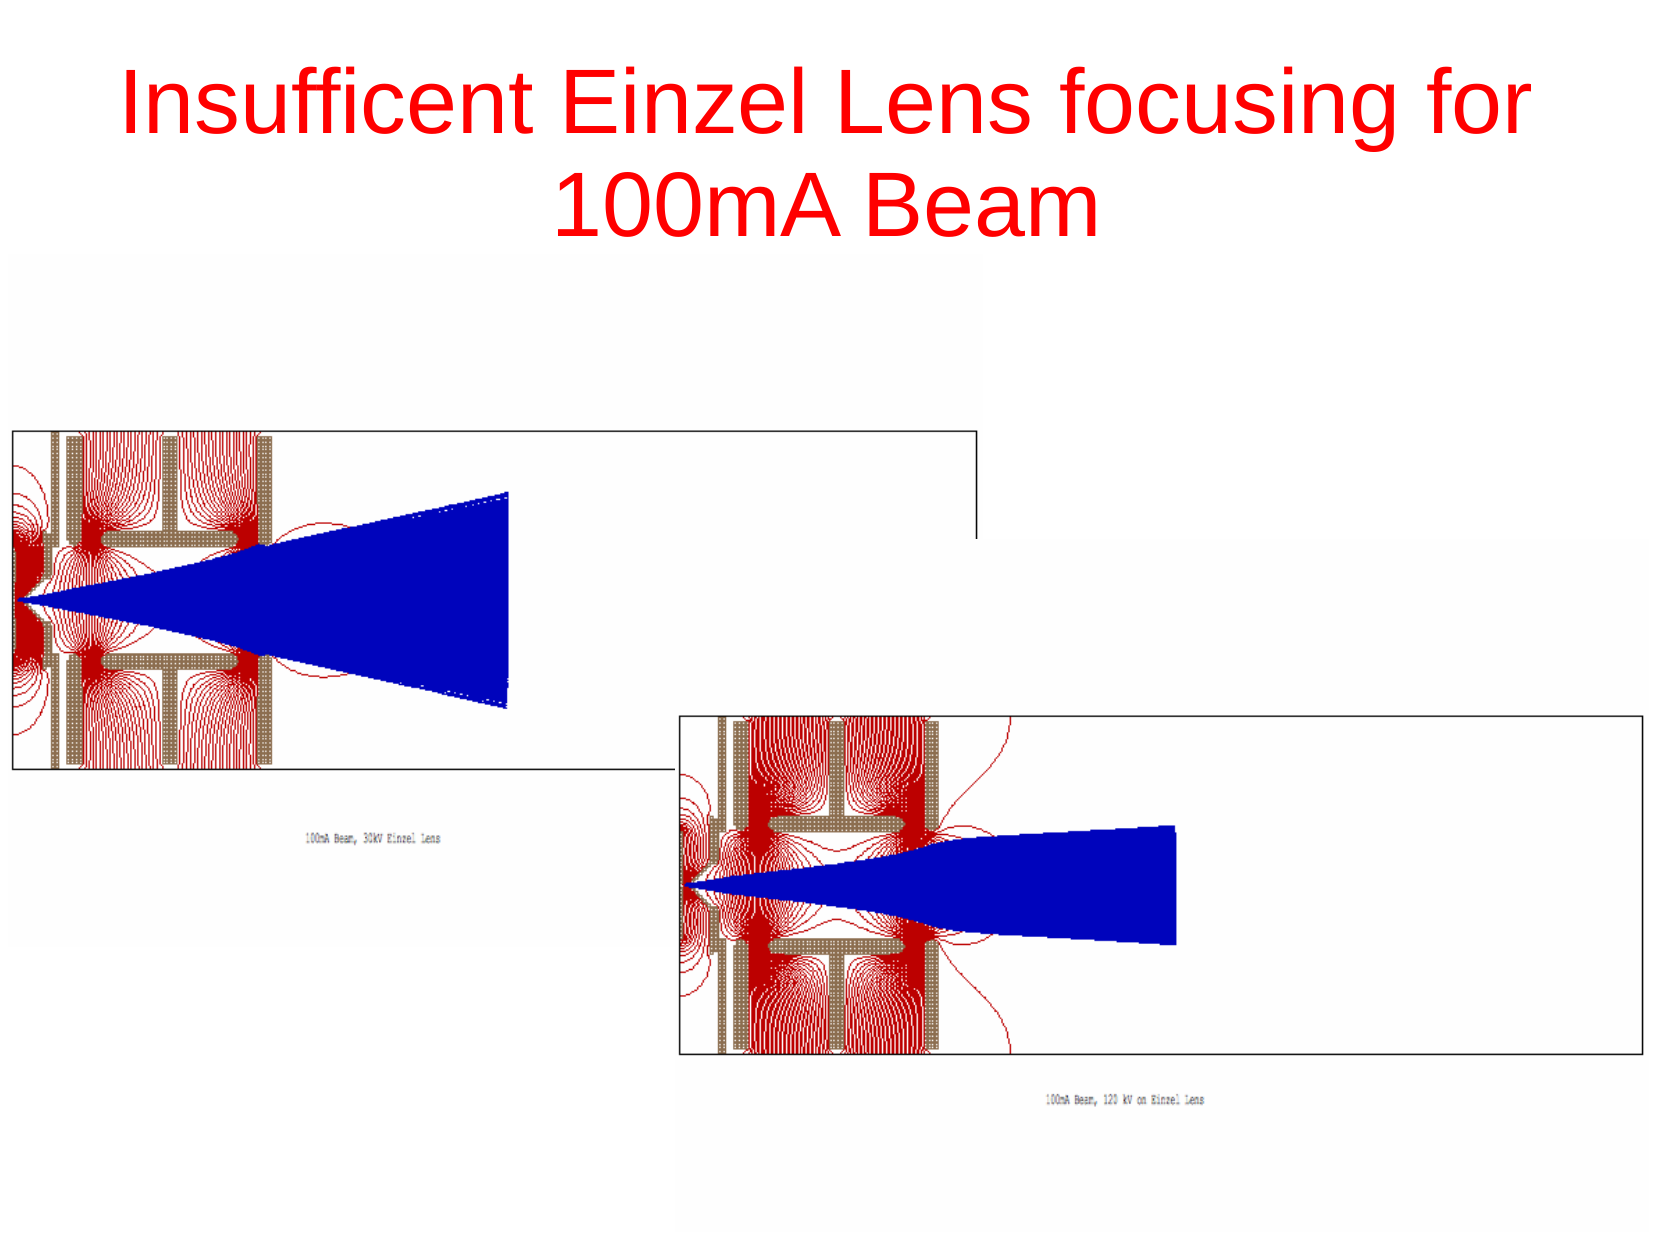

# Insufficent Einzel Lens focusing for 100mA Beam